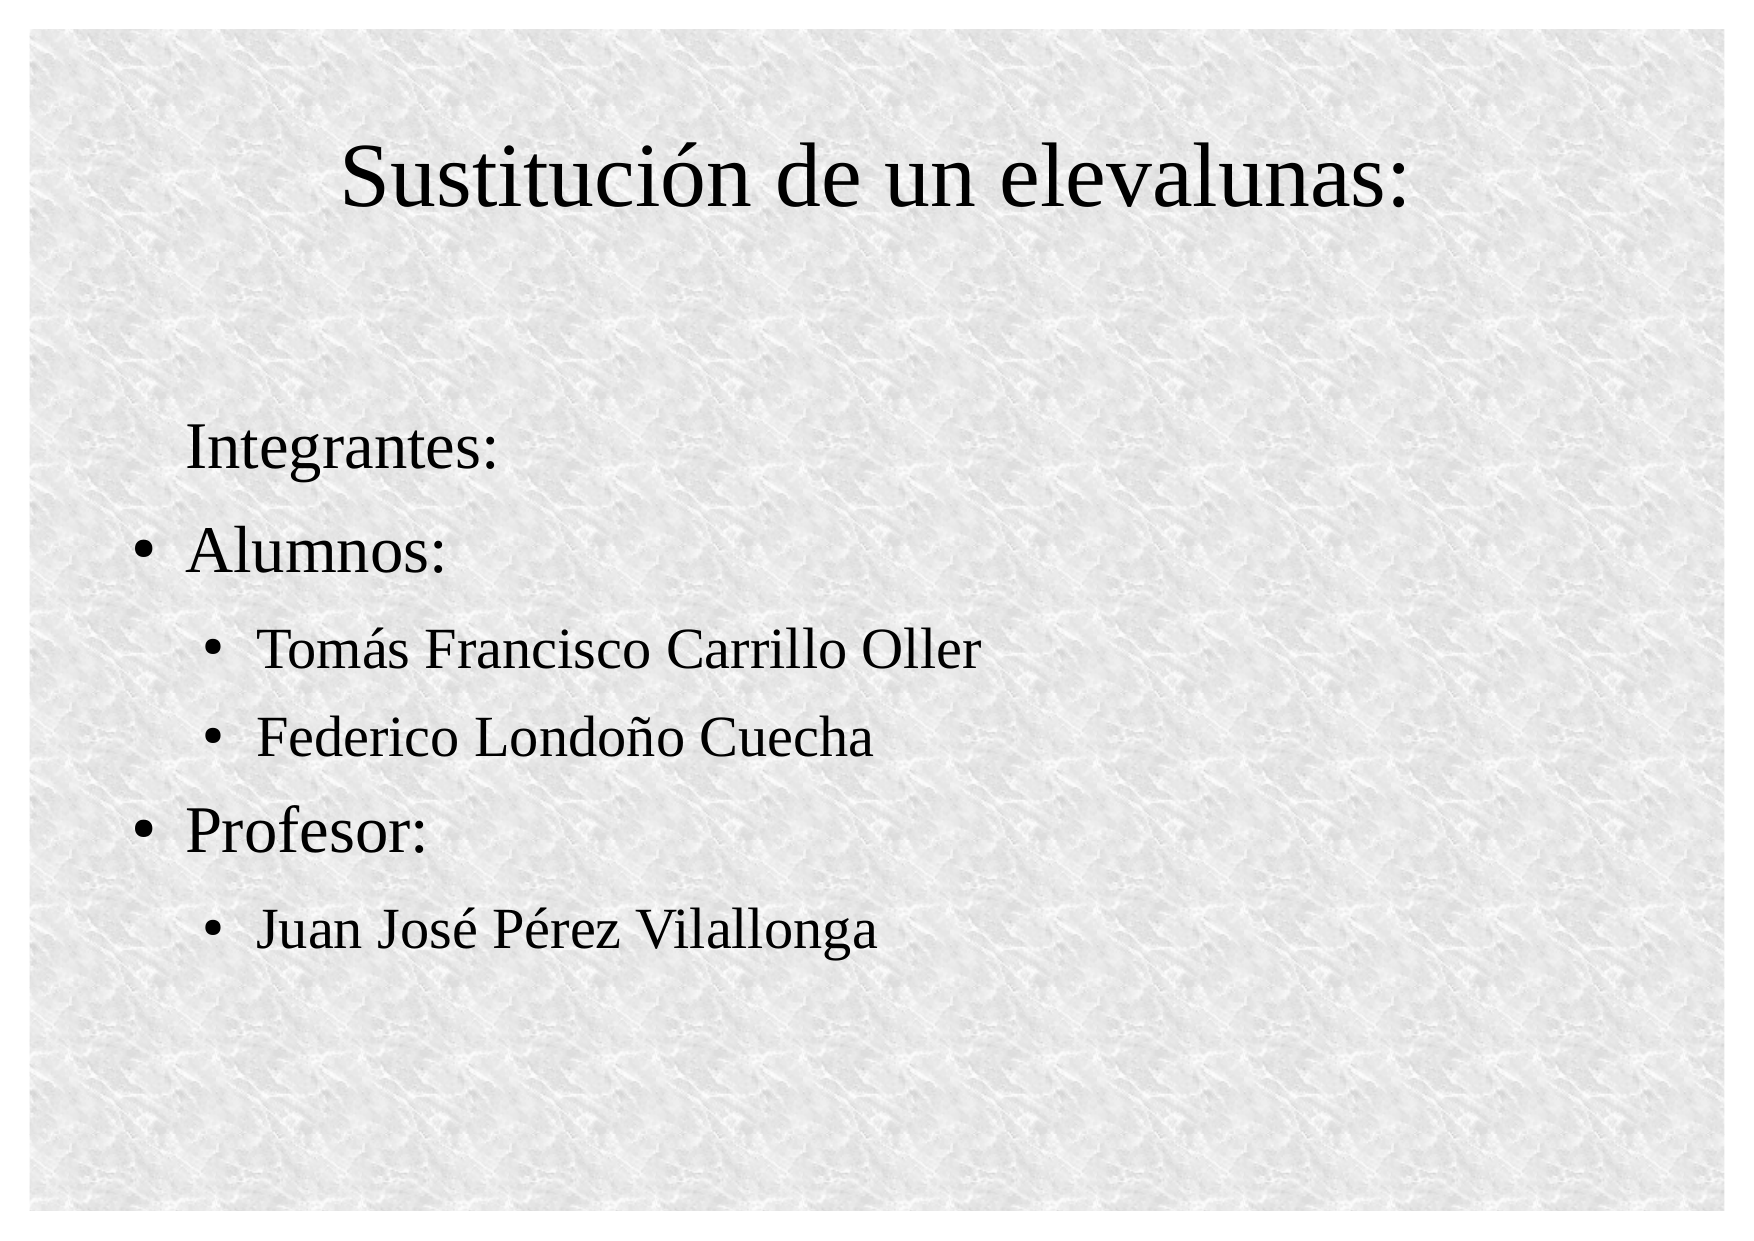

# Sustitución de un elevalunas:
Integrantes:
Alumnos:
Tomás Francisco Carrillo Oller
Federico Londoño Cuecha
Profesor:
Juan José Pérez Vilallonga